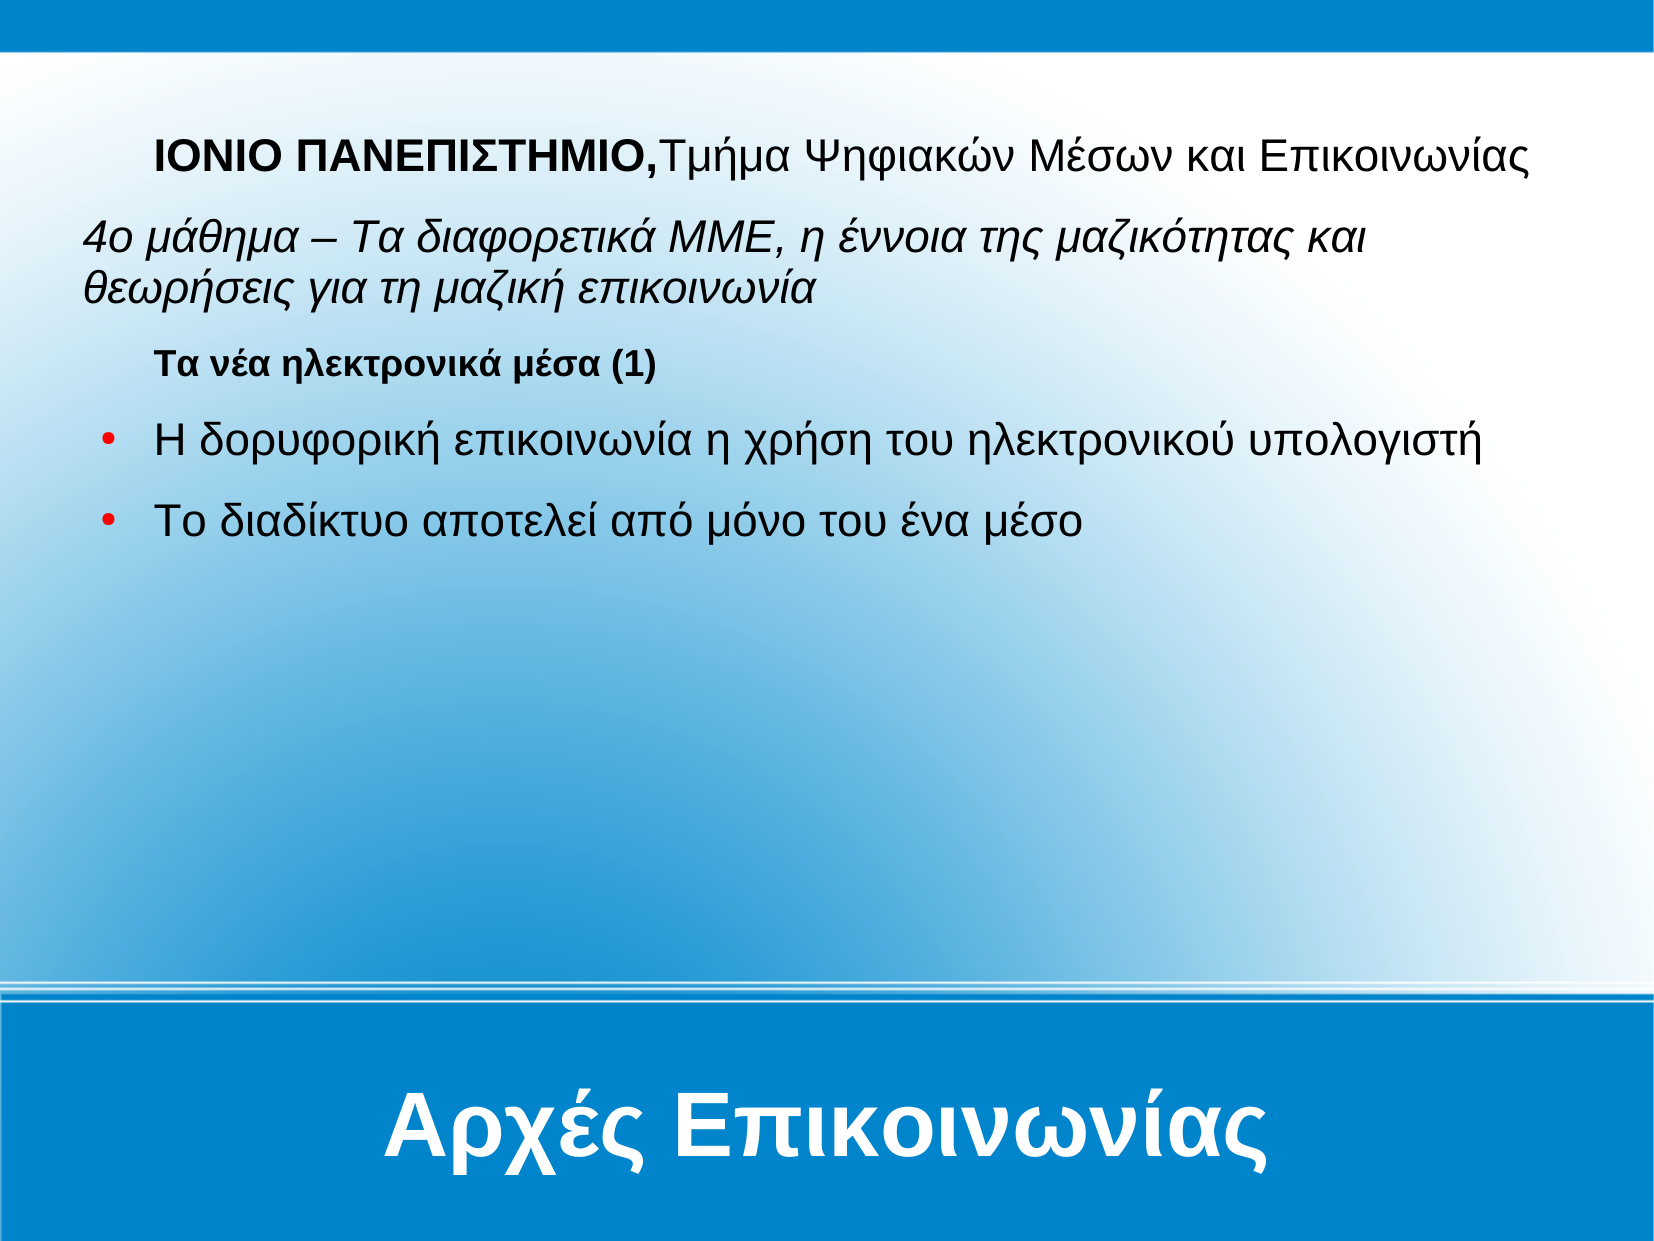

ΙΟΝΙΟ ΠΑΝΕΠΙΣΤΗΜΙΟ,Τμήμα Ψηφιακών Μέσων και Επικοινωνίας
4ο μάθημα – Τα διαφορετικά ΜΜΕ, η έννοια της μαζικότητας και θεωρήσεις για τη μαζική επικοινωνία
Τα νέα ηλεκτρονικά μέσα (1)
Η δορυφορική επικοινωνία η χρήση του ηλεκτρονικού υπολογιστή
Το διαδίκτυο αποτελεί από μόνο του ένα μέσο
# Αρχές Επικοινωνίας